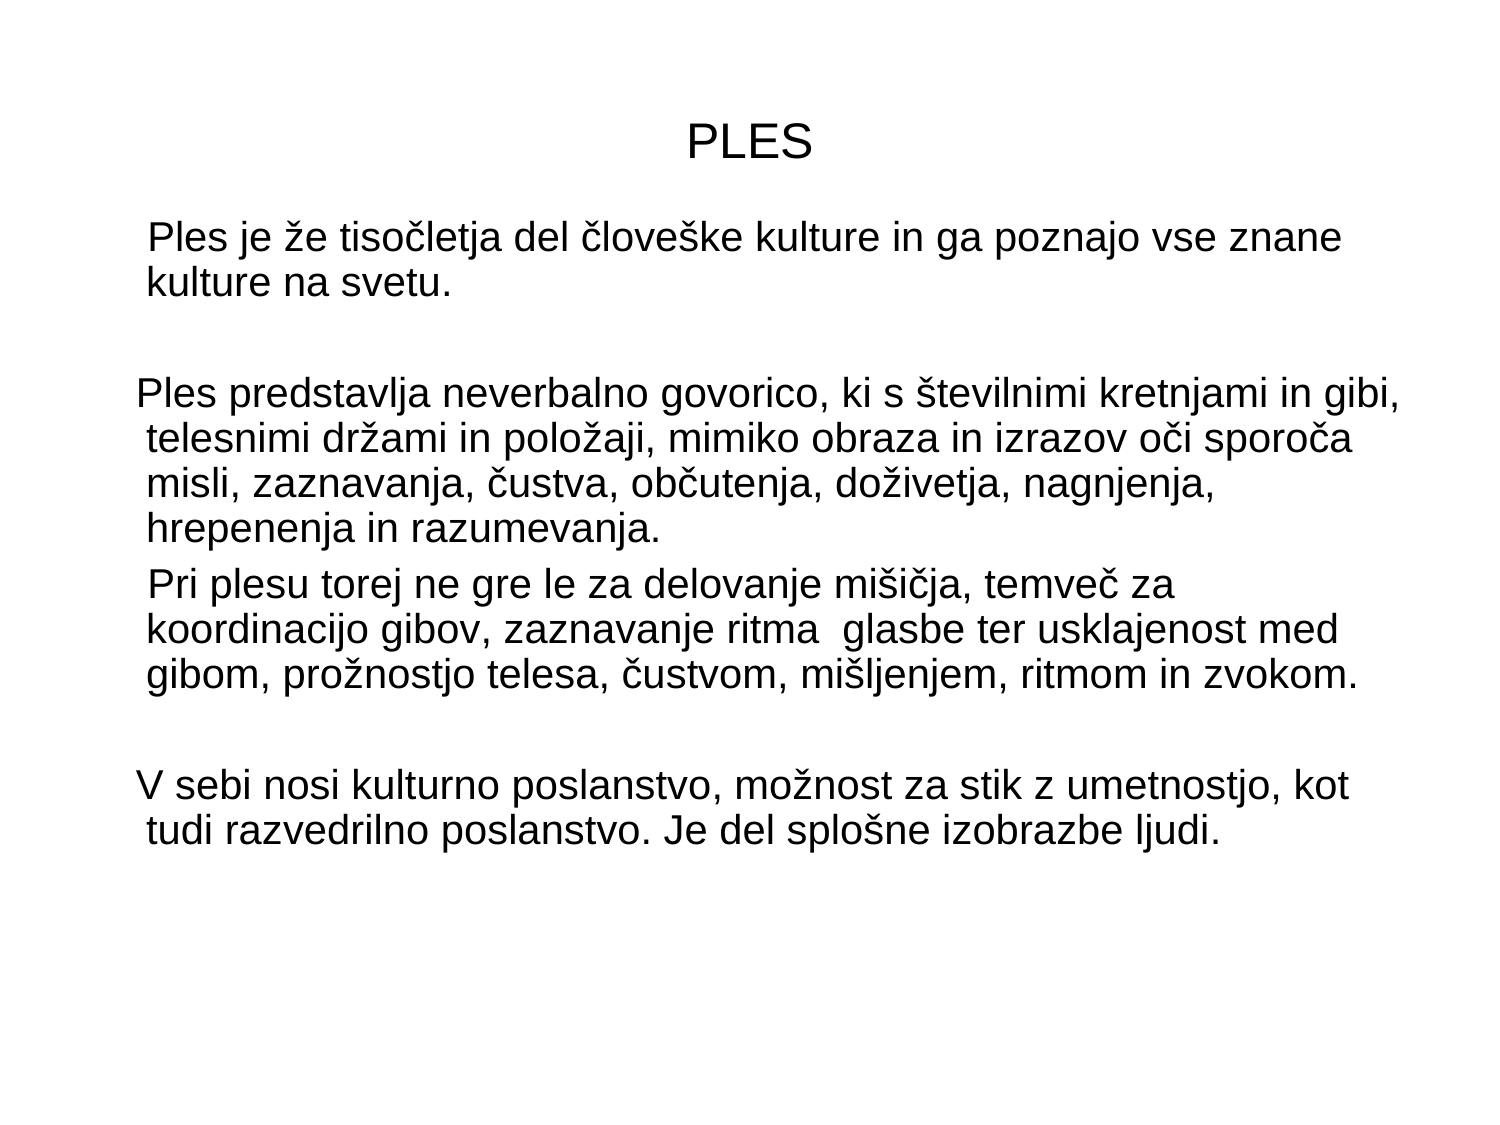

# PLES
 Ples je že tisočletja del človeške kulture in ga poznajo vse znane kulture na svetu.
 Ples predstavlja neverbalno govorico, ki s številnimi kretnjami in gibi, telesnimi držami in položaji, mimiko obraza in izrazov oči sporoča misli, zaznavanja, čustva, občutenja, doživetja, nagnjenja, hrepenenja in razumevanja.
 Pri plesu torej ne gre le za delovanje mišičja, temveč za koordinacijo gibov, zaznavanje ritma glasbe ter usklajenost med gibom, prožnostjo telesa, čustvom, mišljenjem, ritmom in zvokom.
 V sebi nosi kulturno poslanstvo, možnost za stik z umetnostjo, kot tudi razvedrilno poslanstvo. Je del splošne izobrazbe ljudi.